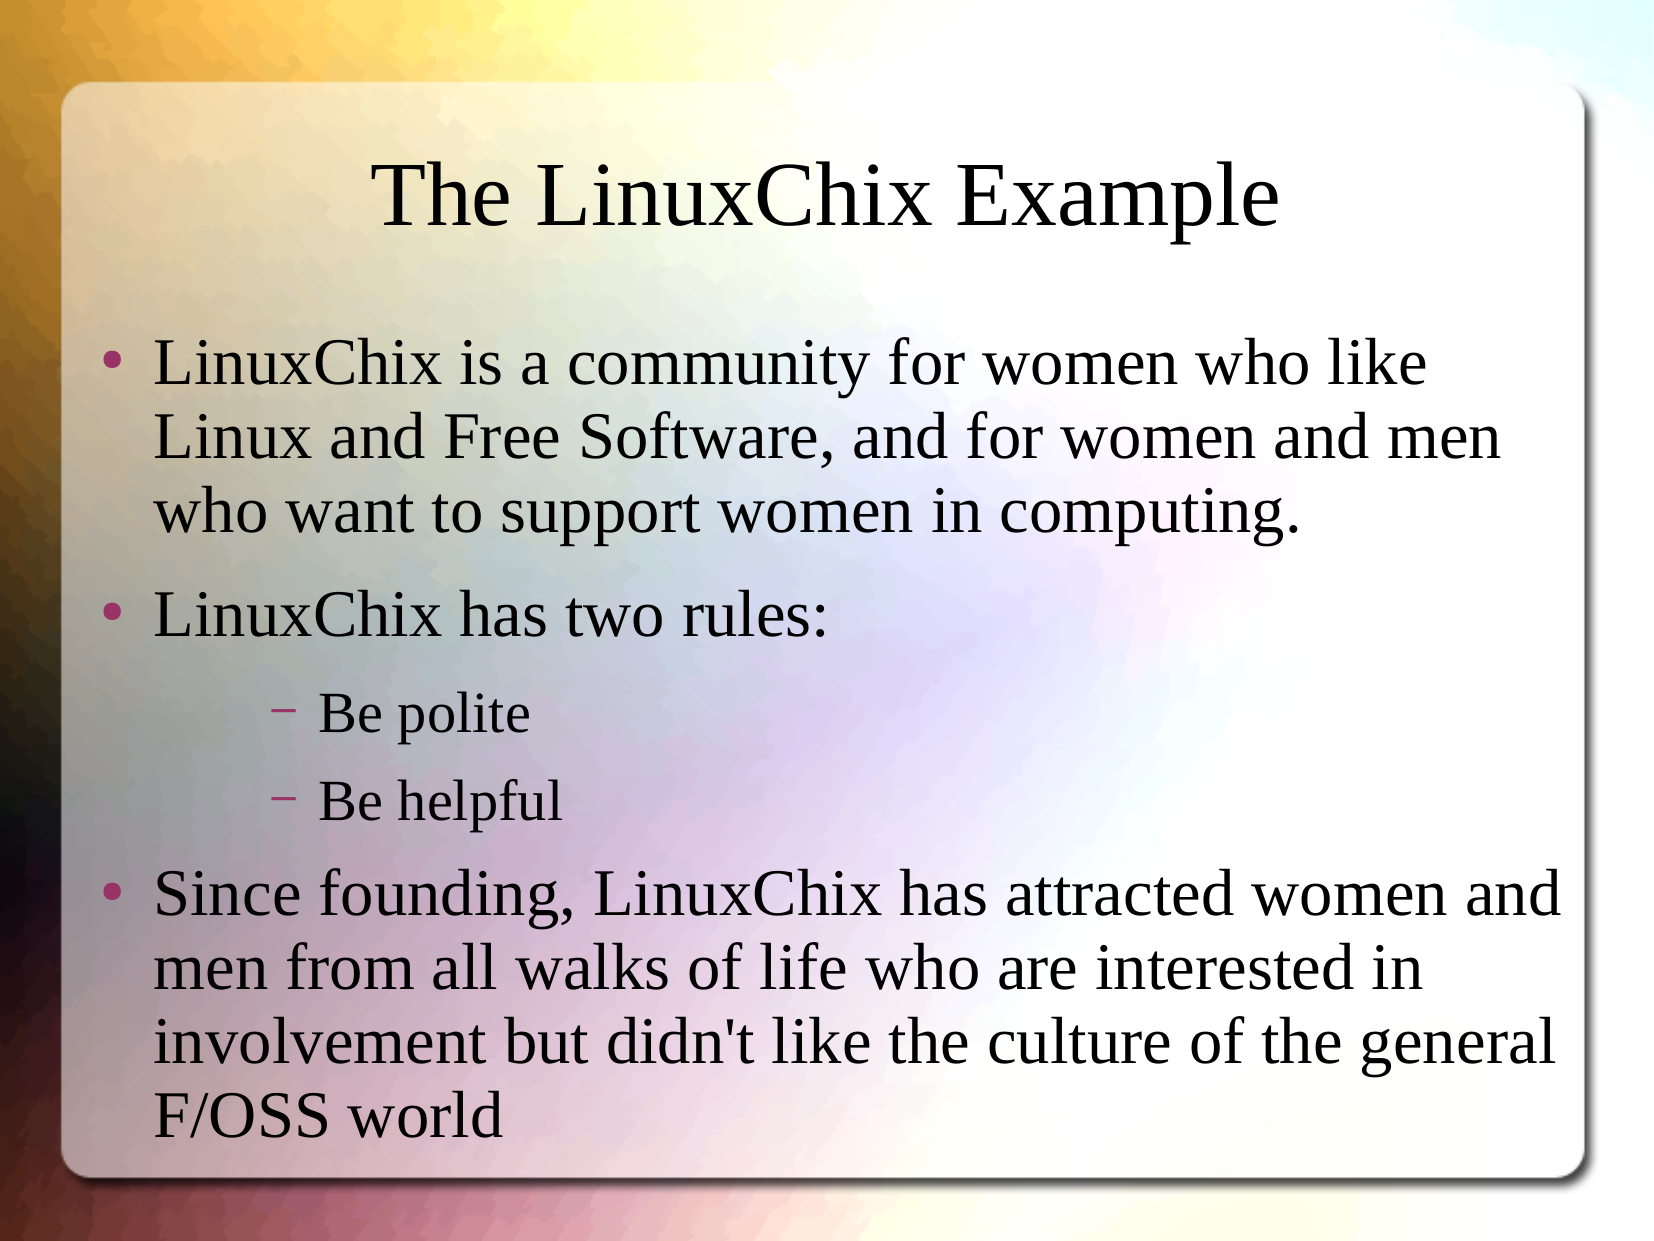

# The LinuxChix Example
LinuxChix is a community for women who like Linux and Free Software, and for women and men who want to support women in computing.
LinuxChix has two rules:
Be polite
Be helpful
Since founding, LinuxChix has attracted women and men from all walks of life who are interested in involvement but didn't like the culture of the general F/OSS world